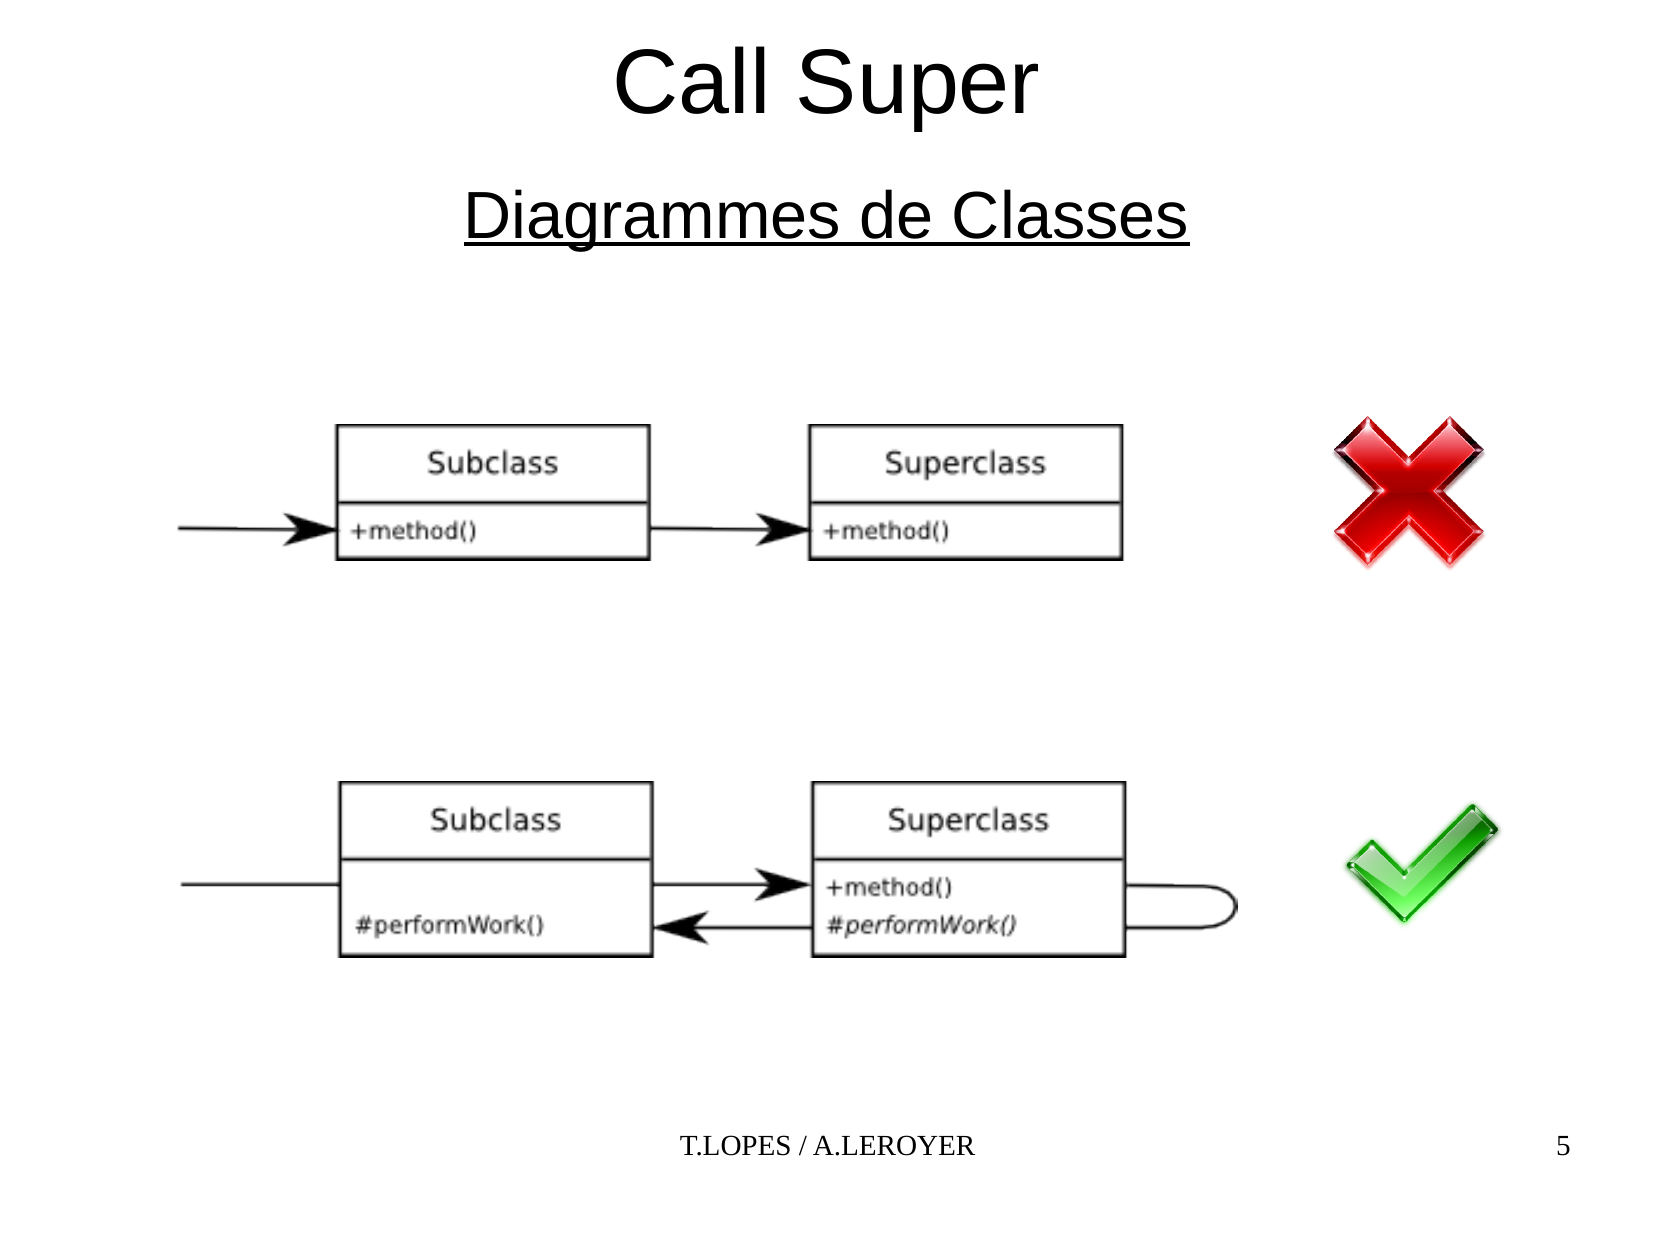

# Call Super
Diagrammes de Classes
T.LOPES / A.LEROYER
5